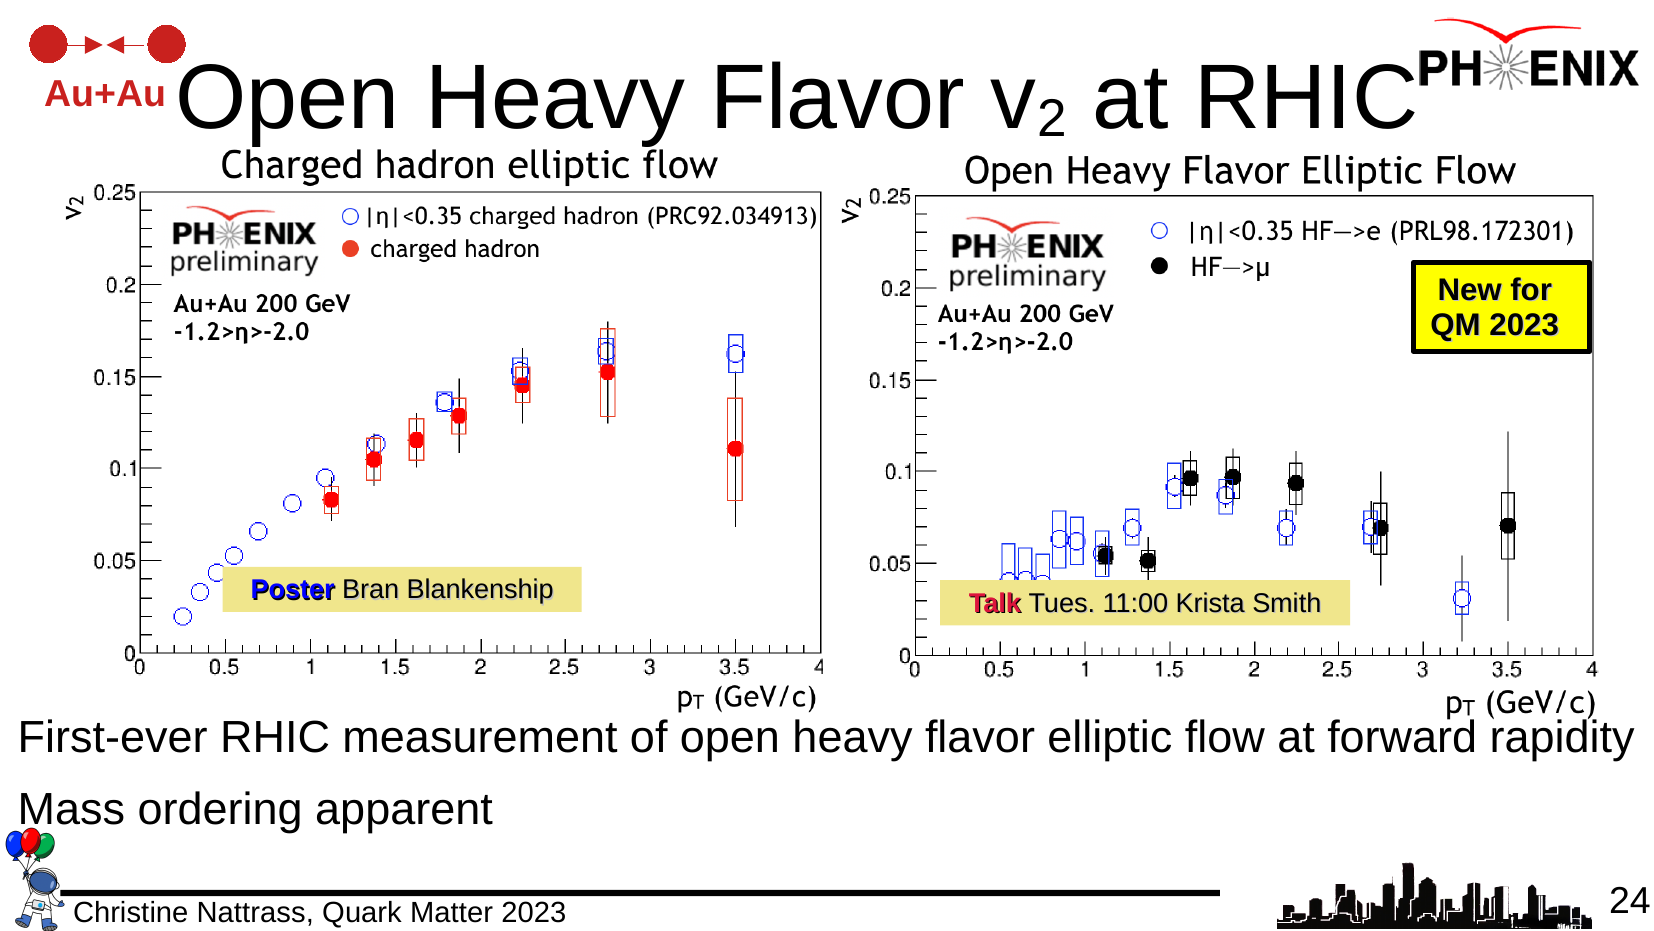

# Open Heavy Flavor v2 at RHIC
Au+Au
New for QM 2023
Poster Bran Blankenship
Talk Tues. 11:00 Krista Smith
First-ever RHIC measurement of open heavy flavor elliptic flow at forward rapidity
Mass ordering apparent